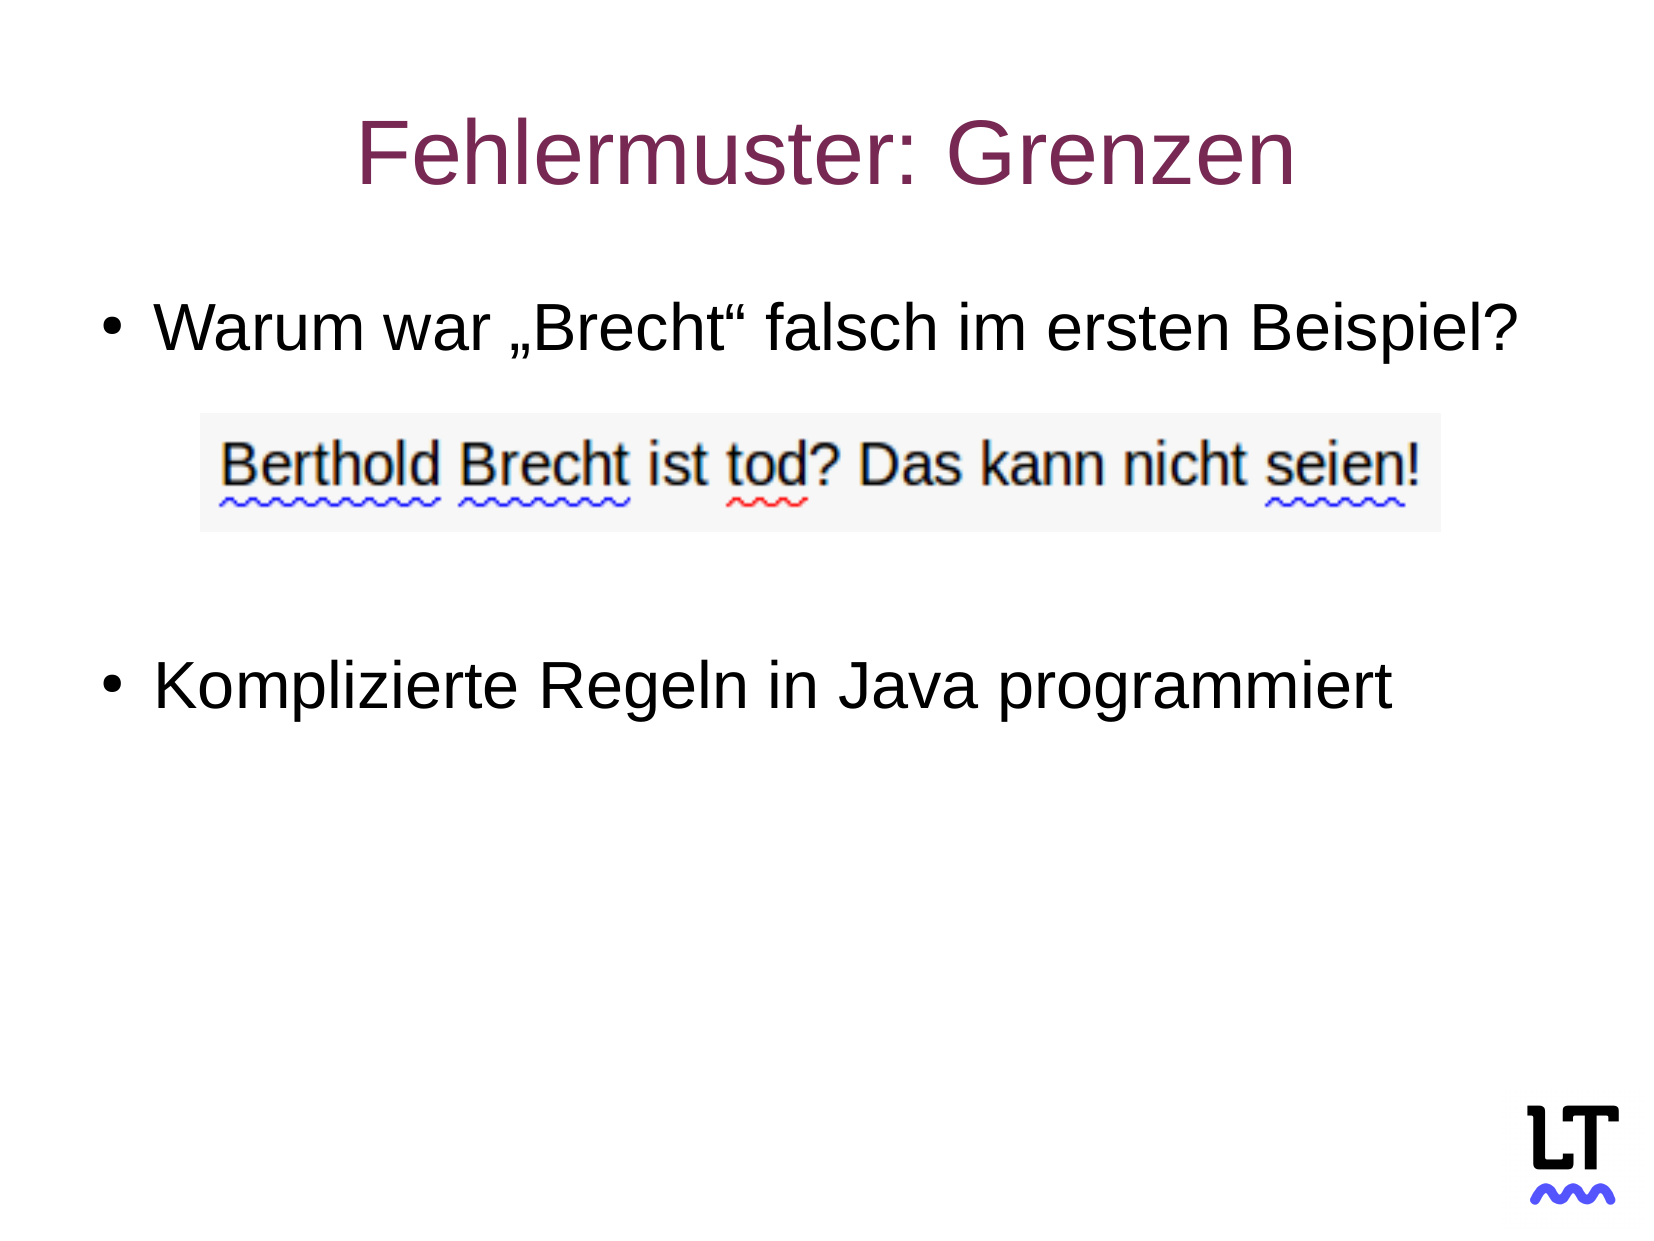

# Fehlermuster: Grenzen
Warum war „Brecht“ falsch im ersten Beispiel?
Komplizierte Regeln in Java programmiert